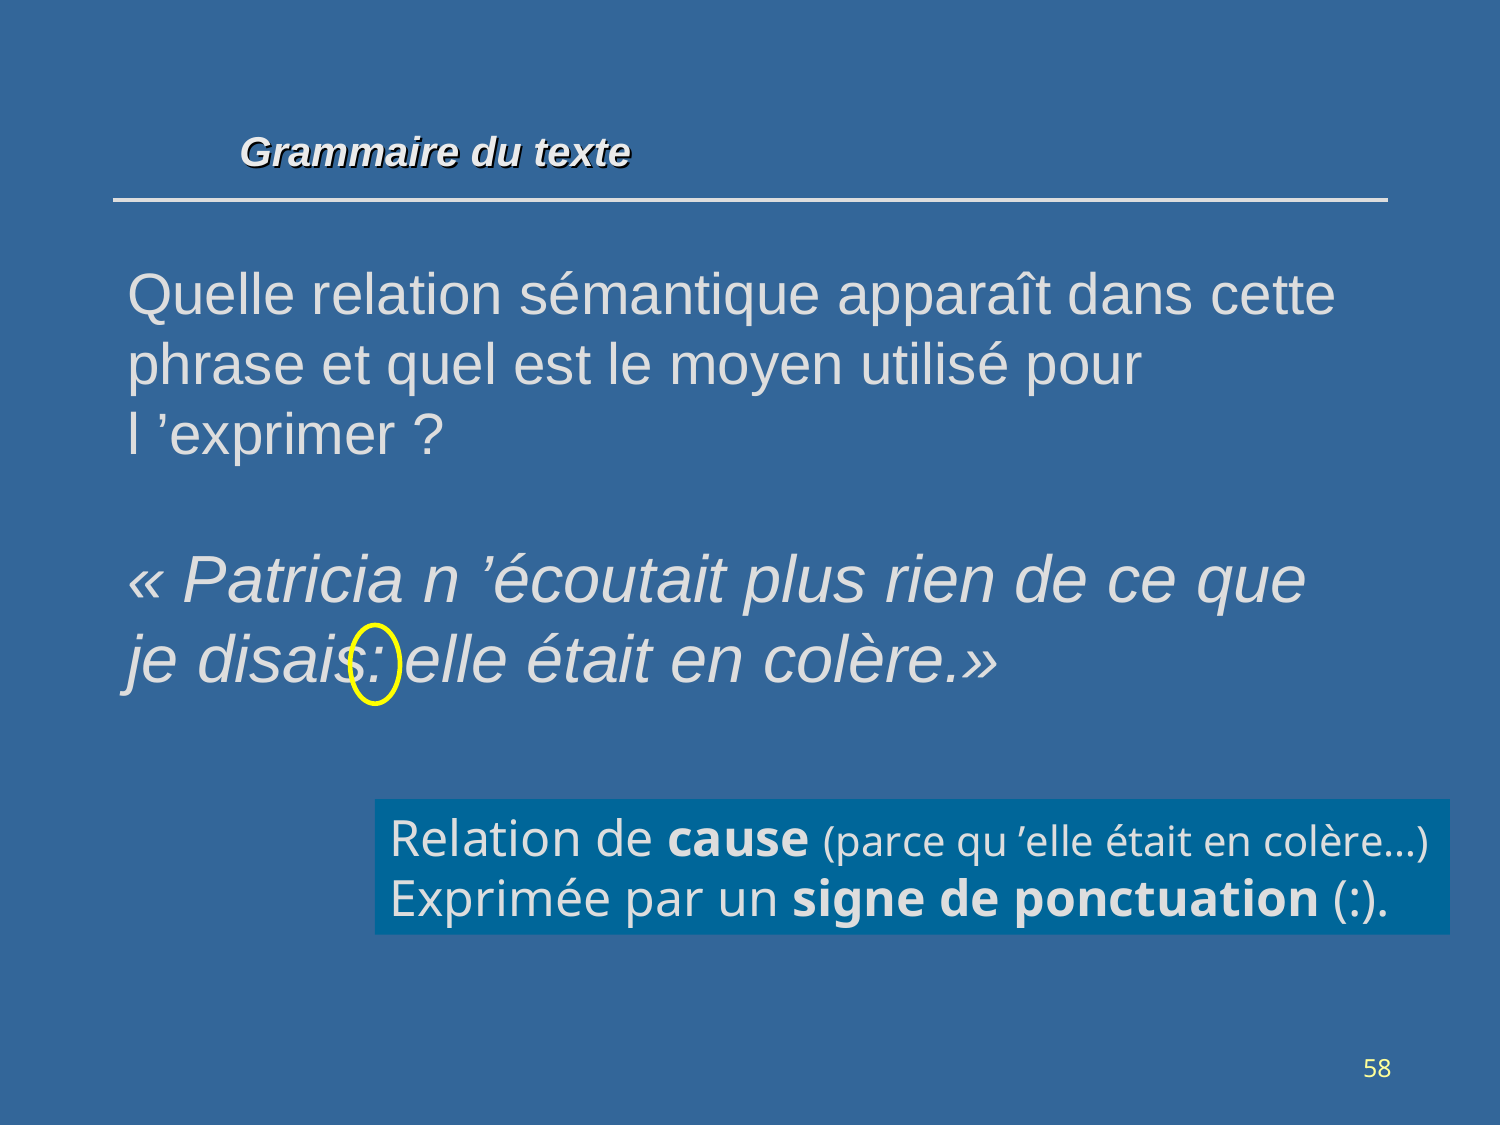

Grammaire du texte
Quelle relation sémantique apparaît dans cette phrase et quel est le moyen utilisé pour l ’exprimer ?
« Patricia n ’écoutait plus rien de ce que je disais: elle était en colère.»
Relation de cause (parce qu ’elle était en colère…)
Exprimée par un signe de ponctuation (:).
58